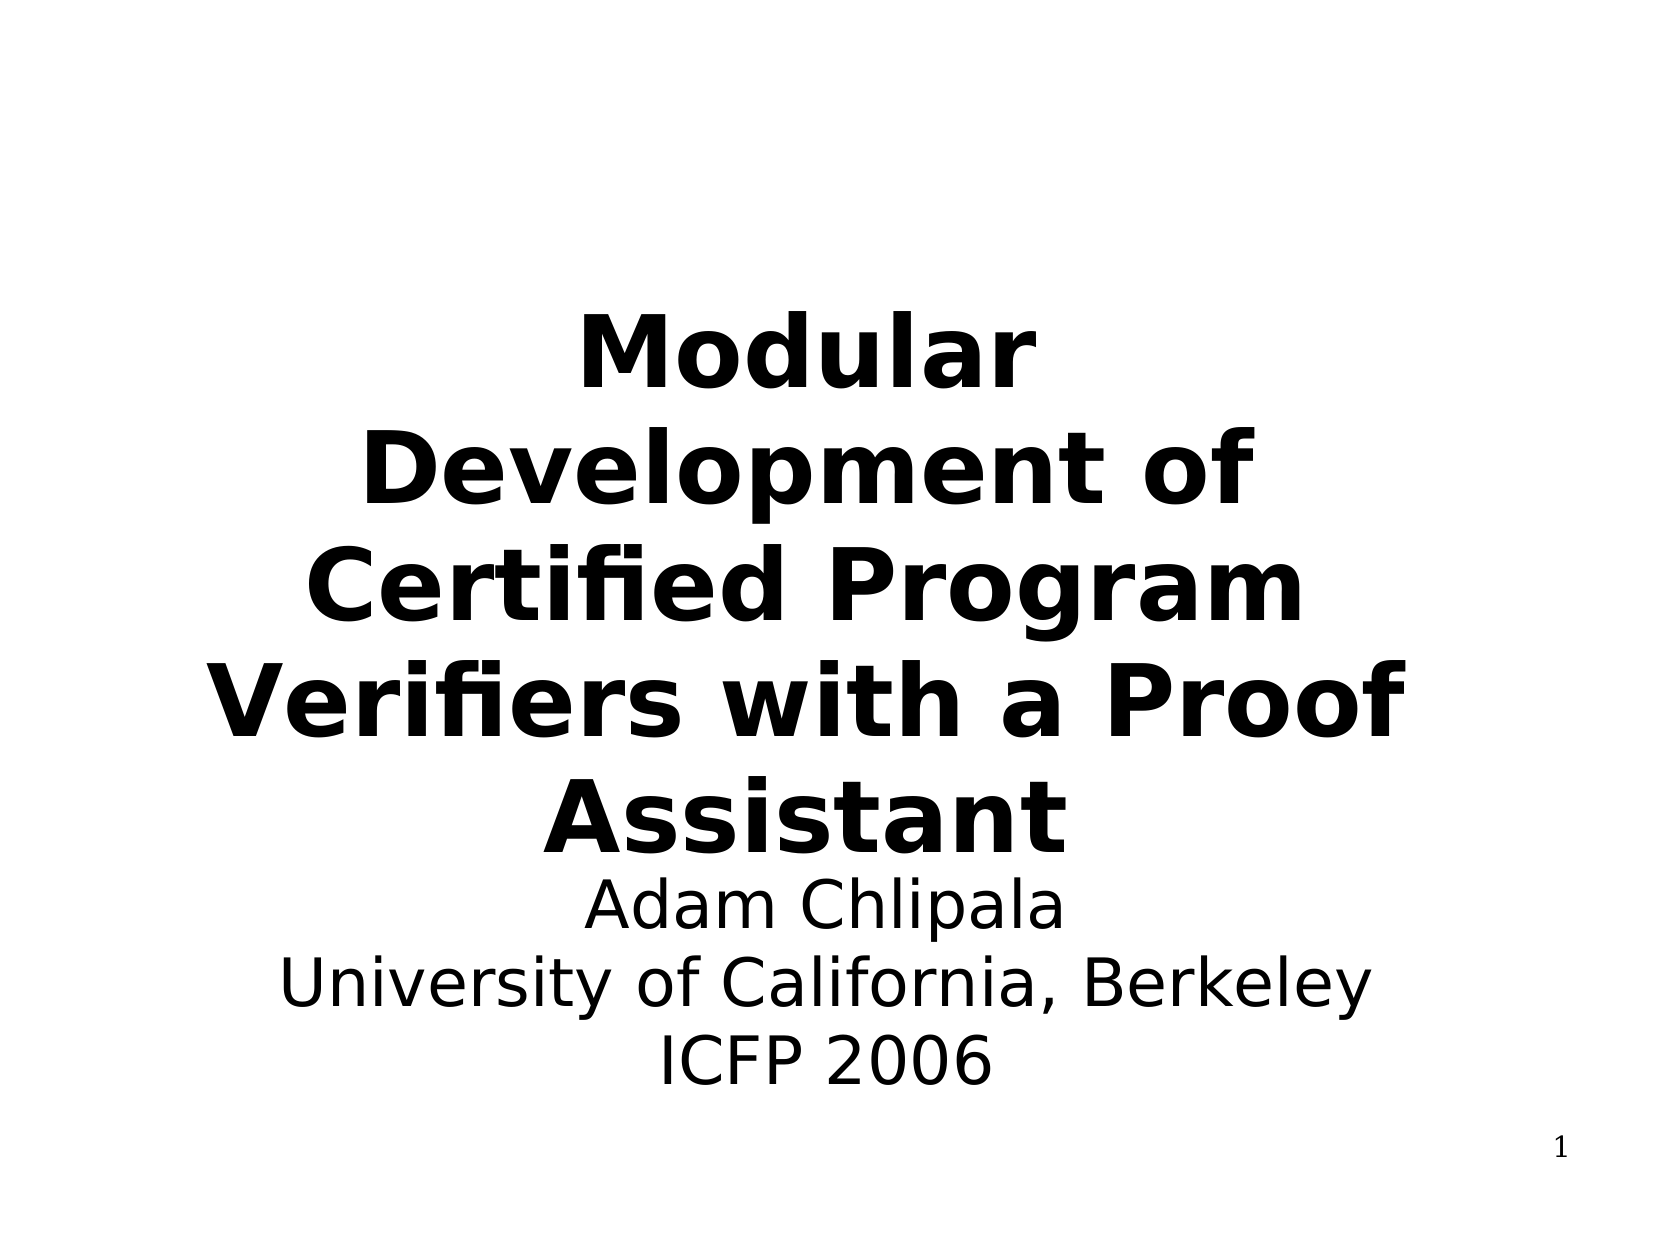

Modular Development of Certified Program Verifiers with a Proof Assistant
Adam Chlipala
University of California, Berkeley
ICFP 2006
1